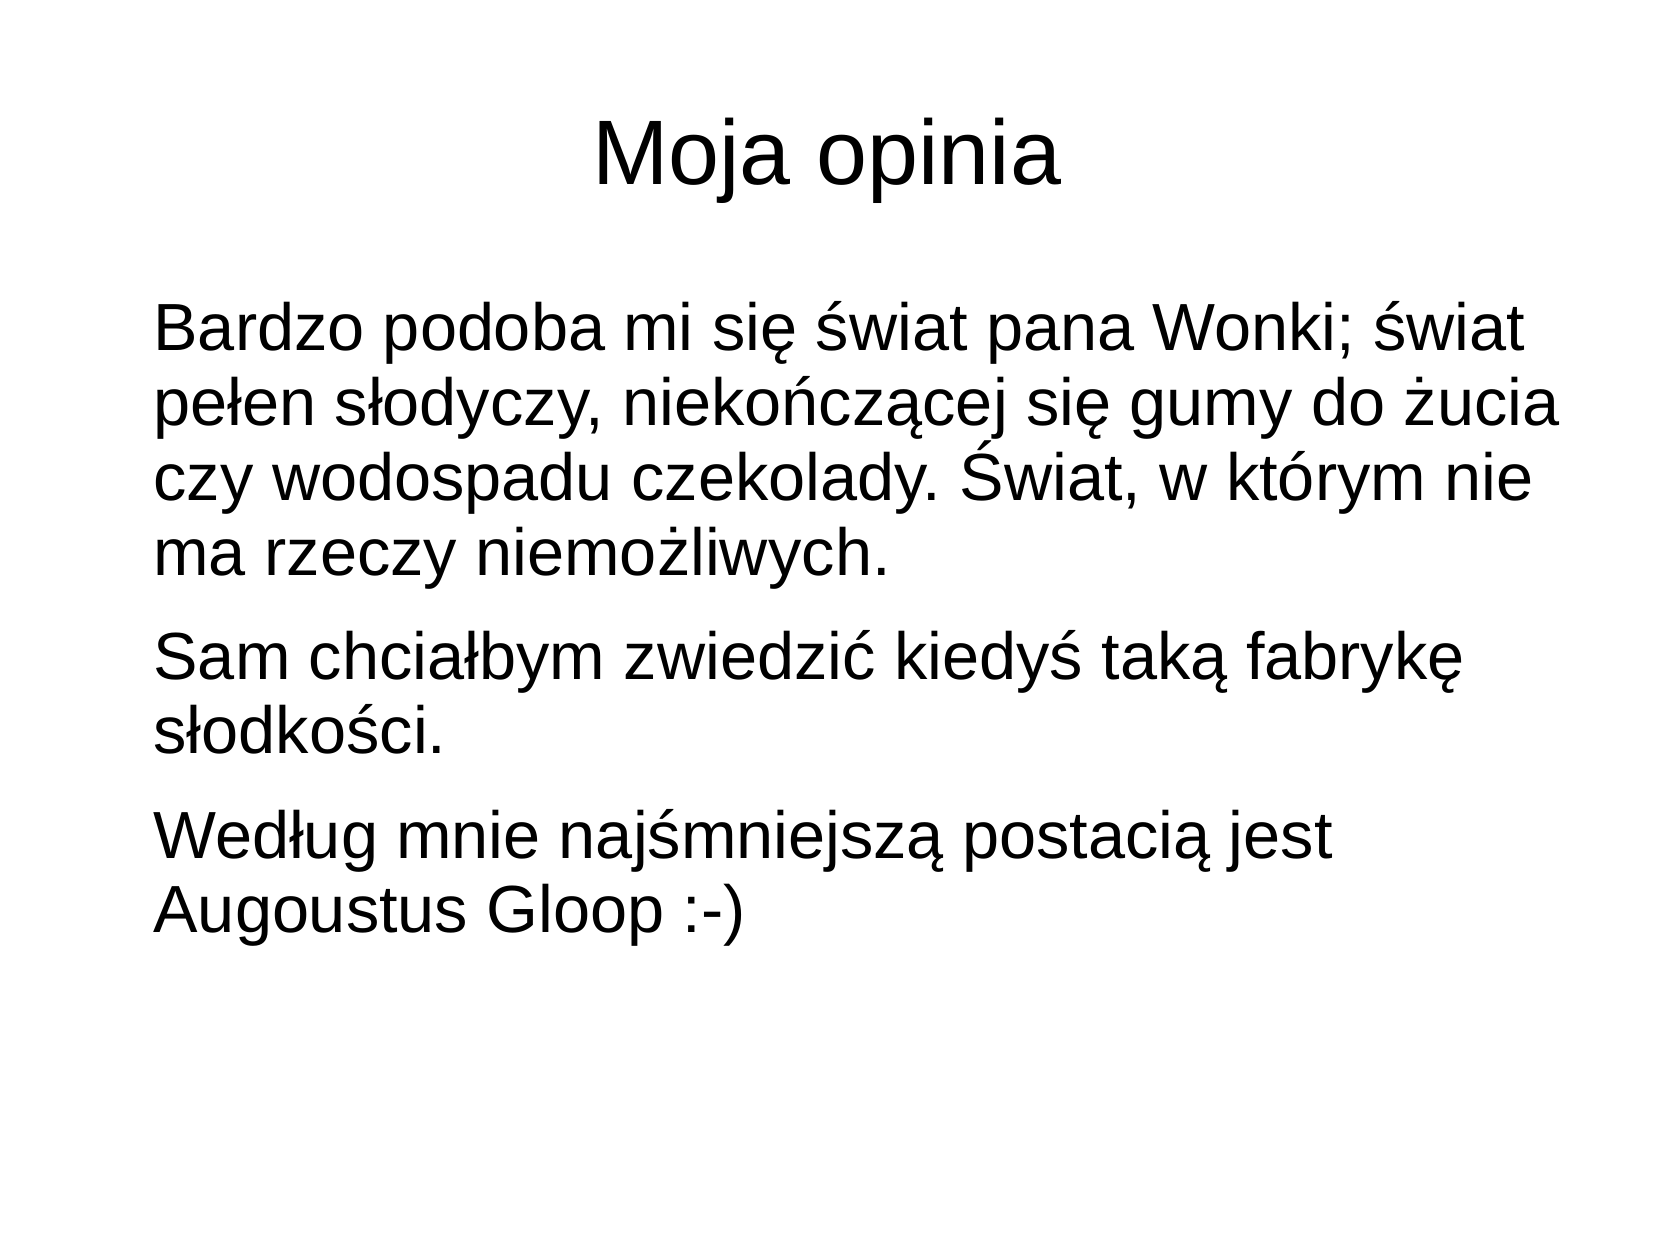

# Moja opinia
Bardzo podoba mi się świat pana Wonki; świat pełen słodyczy, niekończącej się gumy do żucia czy wodospadu czekolady. Świat, w którym nie ma rzeczy niemożliwych.
Sam chciałbym zwiedzić kiedyś taką fabrykę słodkości.
Według mnie najśmniejszą postacią jest Augoustus Gloop :-)